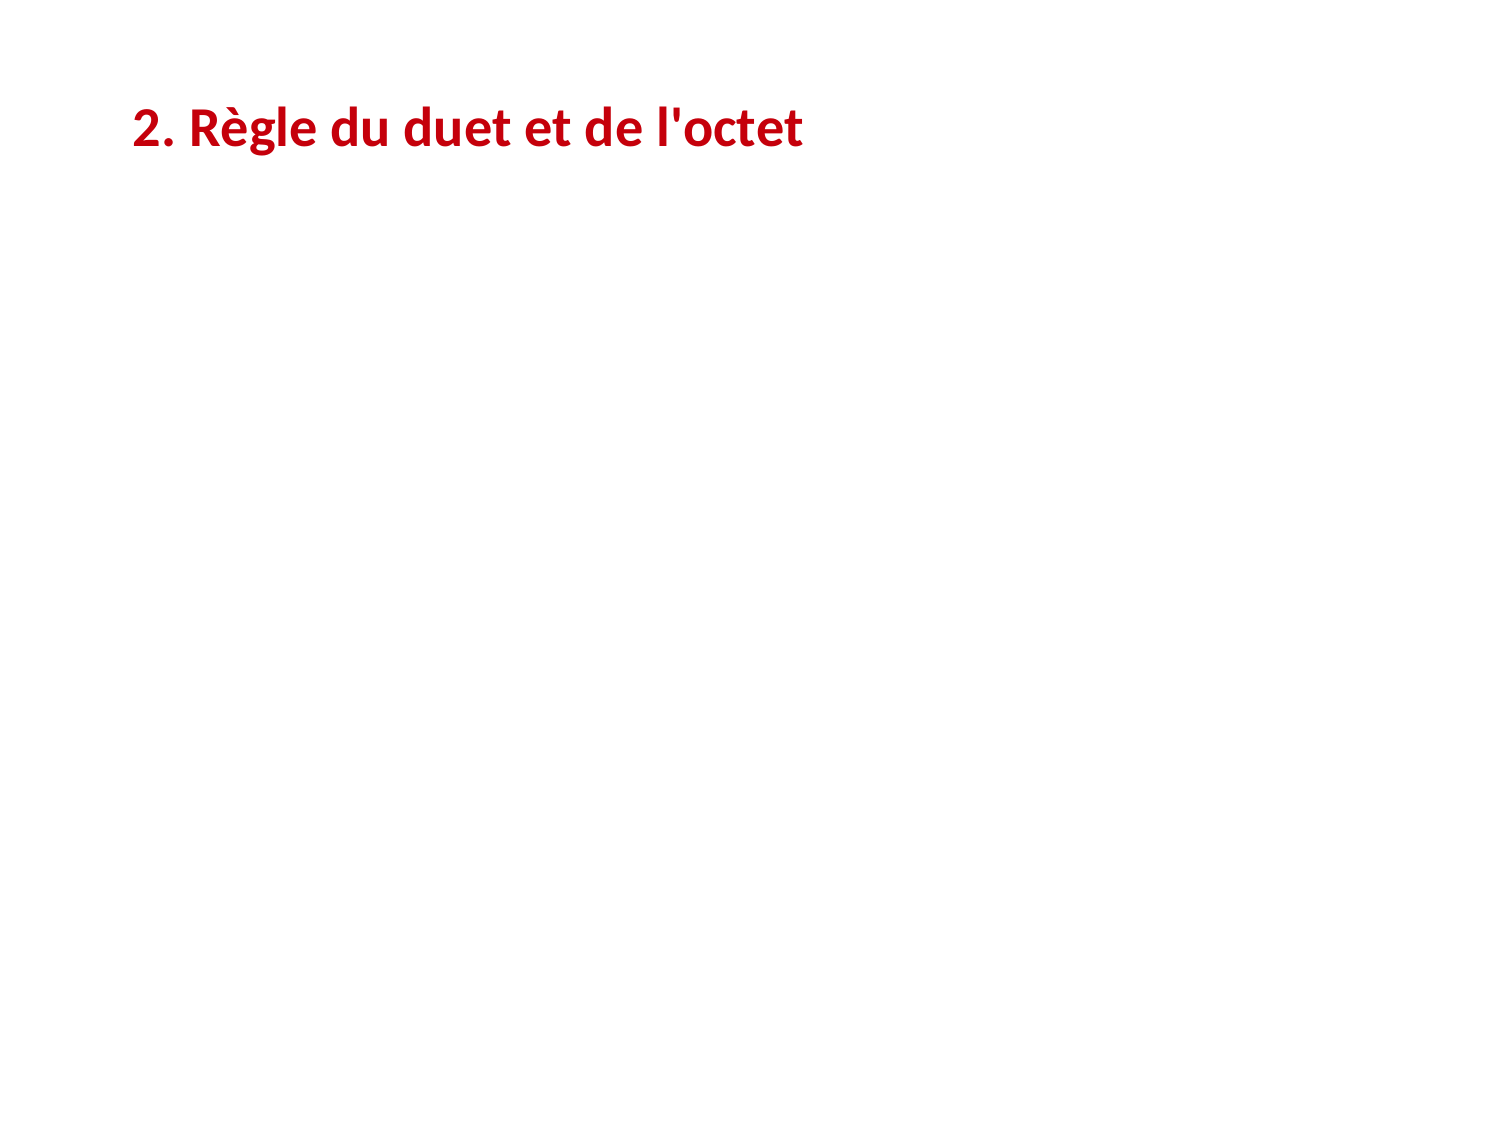

2. Règle du duet et de l'octet